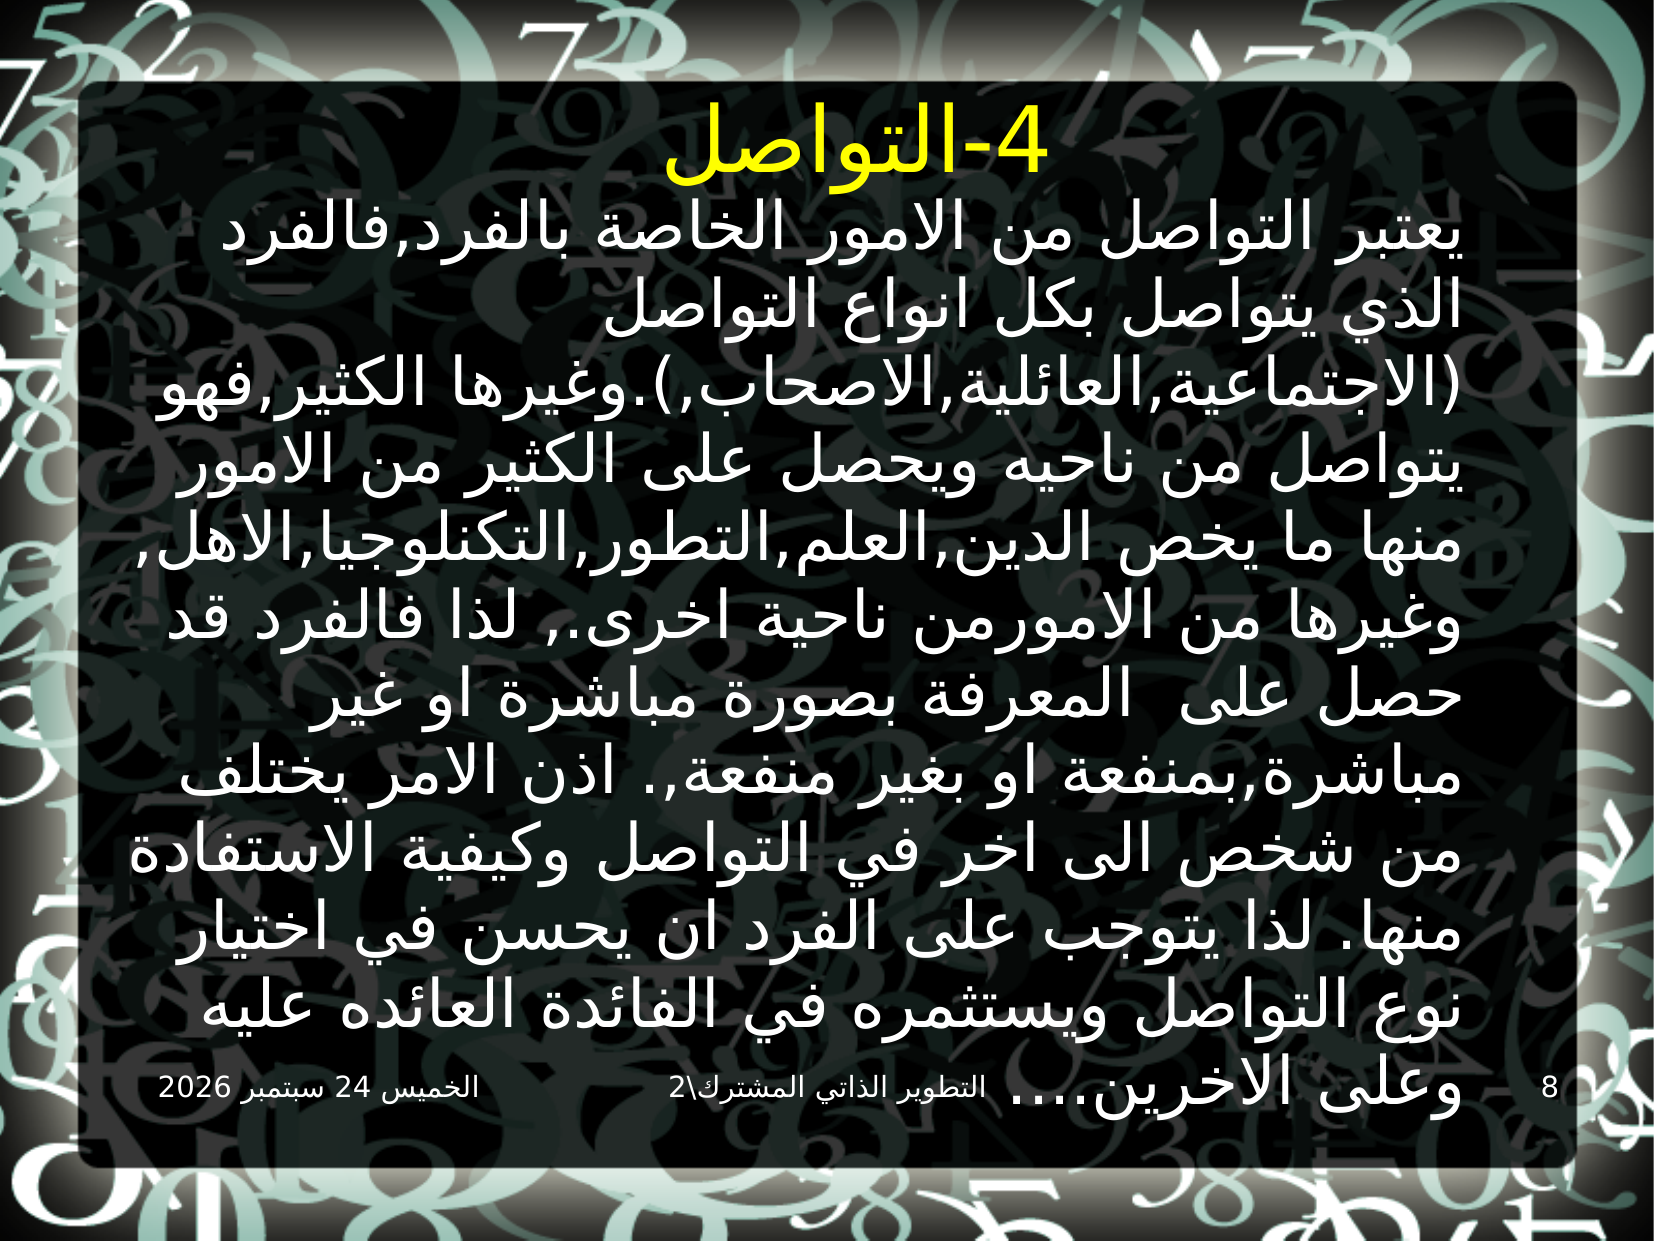

# 4-التواصل
يعتبر التواصل من الامور الخاصة بالفرد,فالفرد الذي يتواصل بكل انواع التواصل (الاجتماعية,العائلية,الاصحاب,).وغيرها الكثير,فهو يتواصل من ناحيه ويحصل على الكثير من الامور منها ما يخص الدين,العلم,التطور,التكنلوجيا,الاهل,
وغيرها من الامورمن ناحية اخرى., لذا فالفرد قد حصل على المعرفة بصورة مباشرة او غير مباشرة,بمنفعة او بغير منفعة,. اذن الامر يختلف من شخص الى اخر في التواصل وكيفية الاستفادة منها. لذا يتوجب على الفرد ان يحسن في اختيار نوع التواصل ويستثمره في الفائدة العائده عليه وعلى الاخرين....
التطوير الذاتي المشترك\2
8